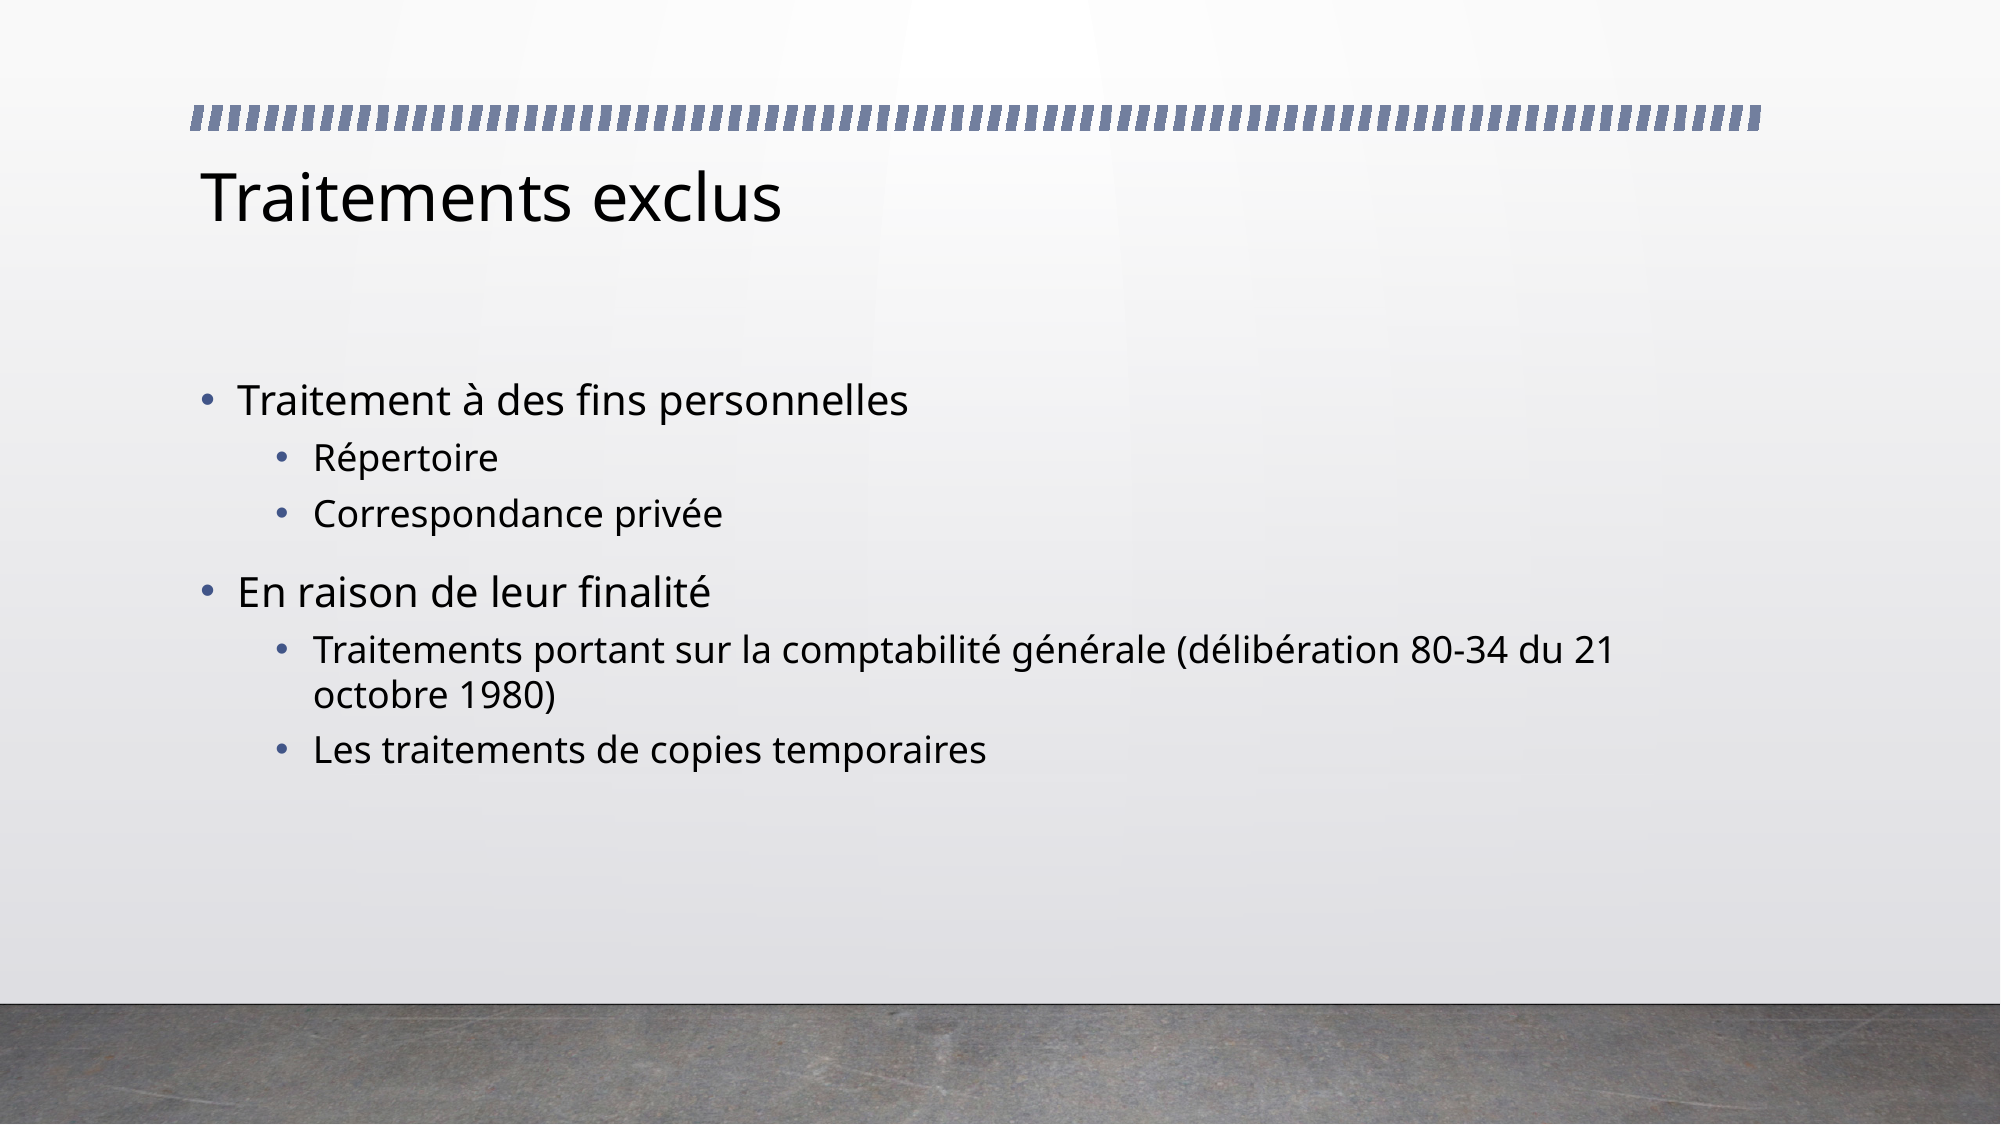

# Traitements exclus
Traitement à des fins personnelles
Répertoire
Correspondance privée
En raison de leur finalité
Traitements portant sur la comptabilité générale (délibération 80-34 du 21 octobre 1980)
Les traitements de copies temporaires